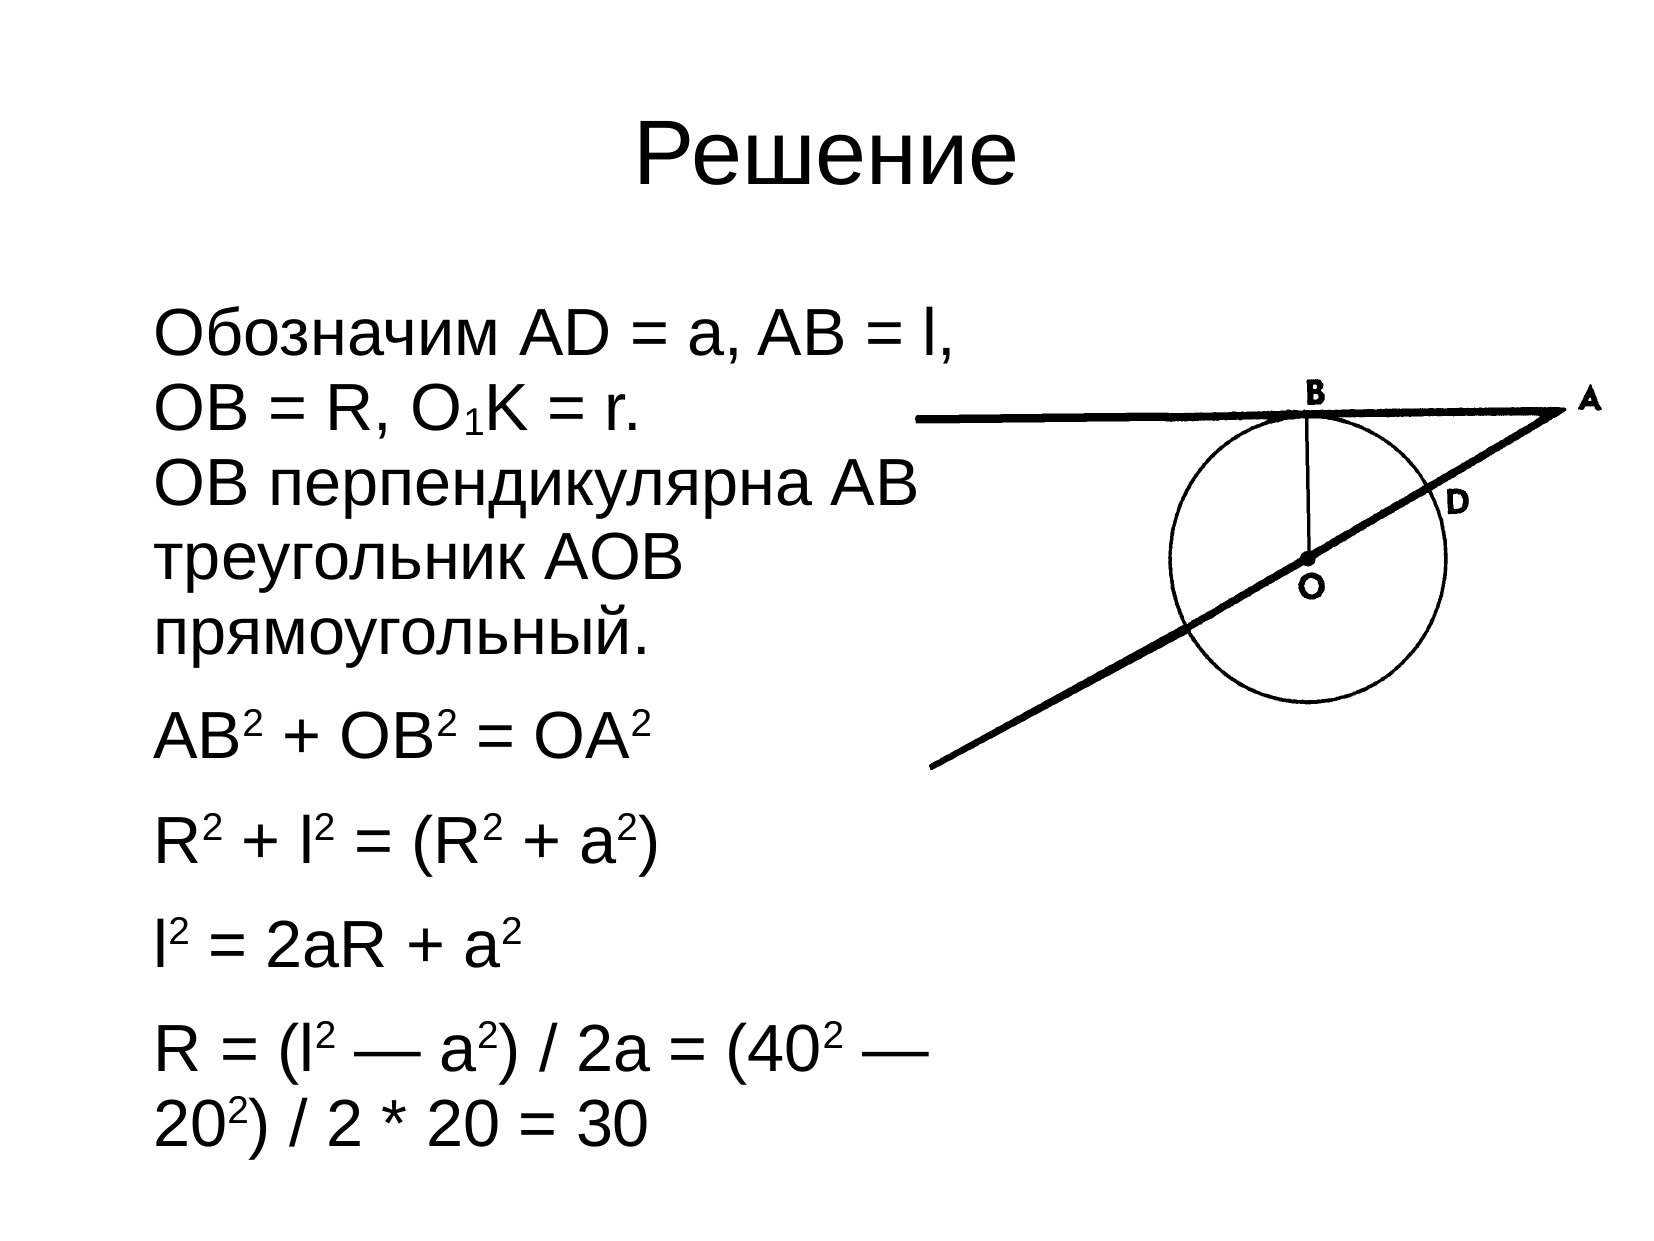

# Решение
Обозначим AD = a, AB = l, OB = R, O1K = r. OB перпендикулярна AB треугольник AOB прямоугольный.
AB2 + OB2 = OA2
R2 + l2 = (R2 + a2)
l2 = 2aR + a2
R = (l2 — a2) / 2a = (402 — 202) / 2 * 20 = 30